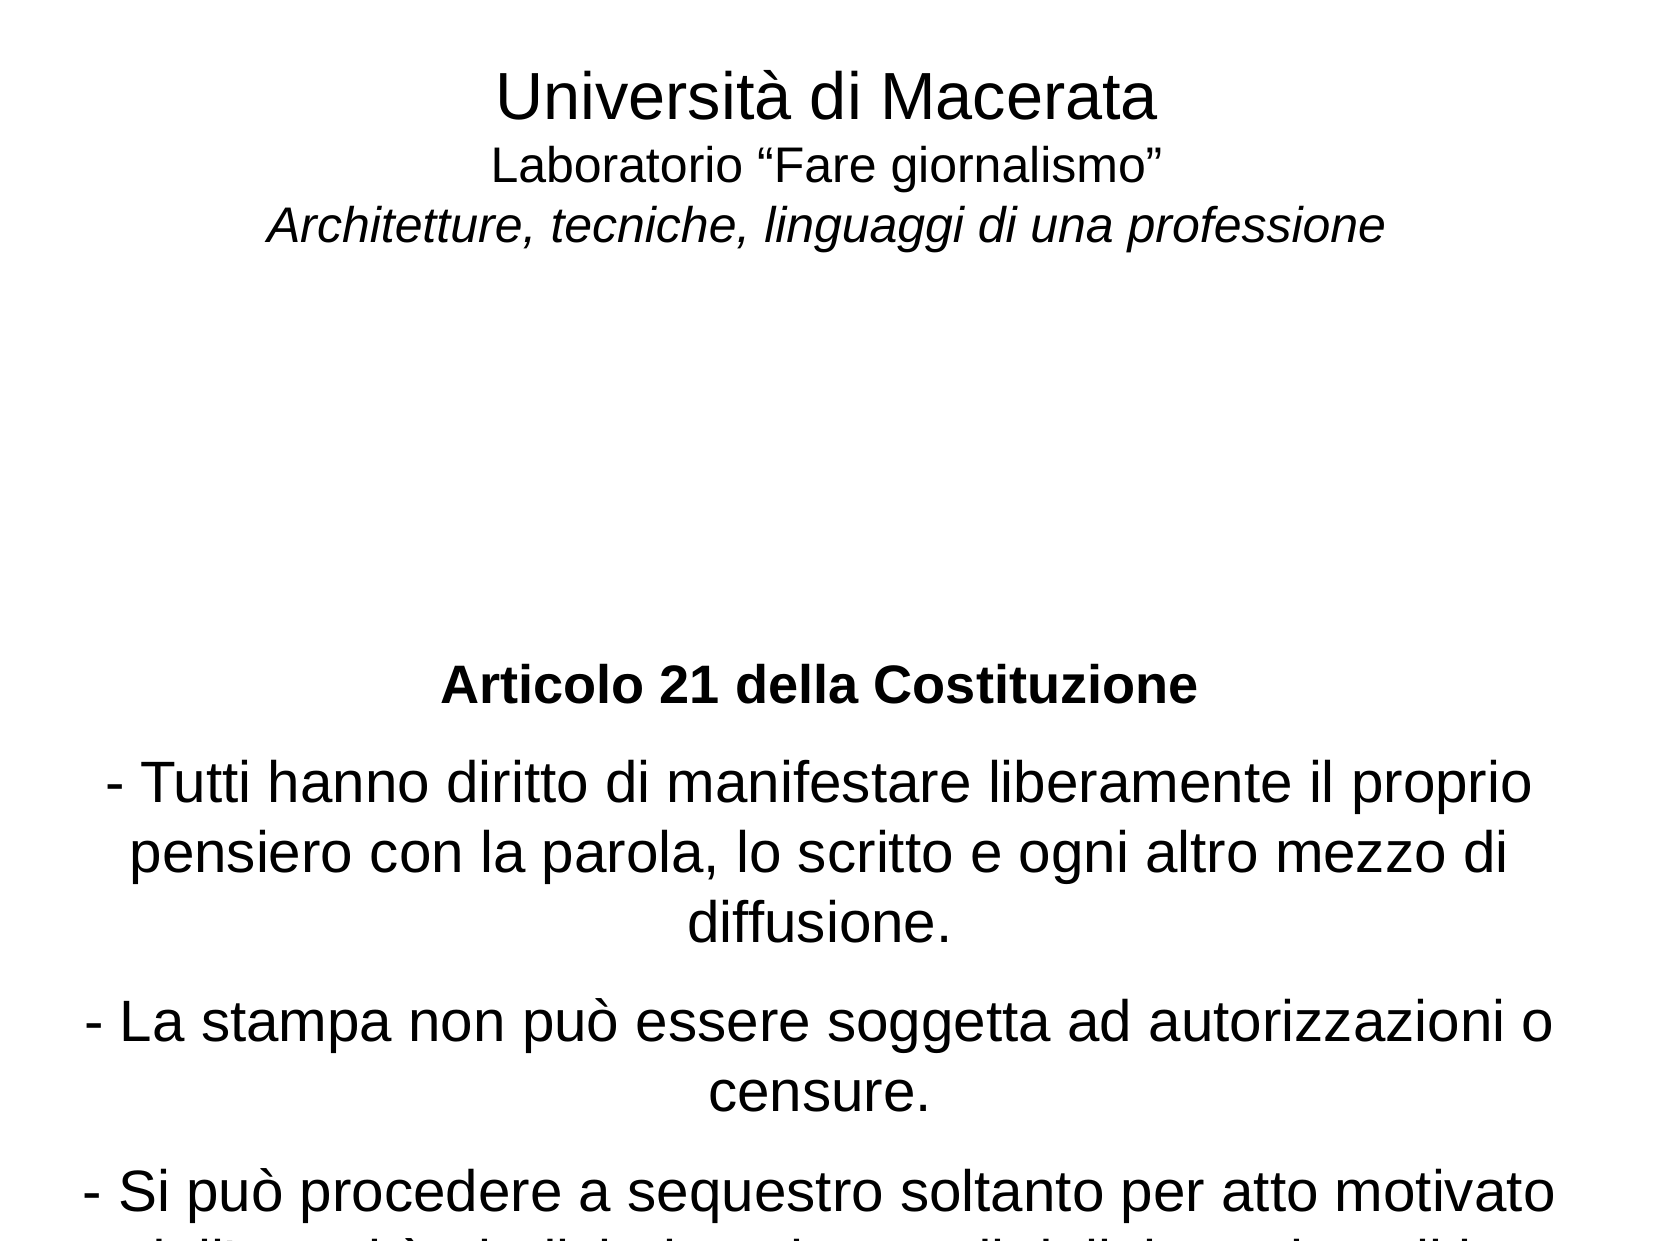

# Università di Macerata Laboratorio “Fare giornalismo” Architetture, tecniche, linguaggi di una professione
Articolo 21 della Costituzione
- Tutti hanno diritto di manifestare liberamente il proprio pensiero con la parola, lo scritto e ogni altro mezzo di diffusione.
- La stampa non può essere soggetta ad autorizzazioni o censure.
- Si può procedere a sequestro soltanto per atto motivato dell'autorità giudiziaria nel caso di delitti, per i quali la legge sulla stampa espressamente lo autorizzi, o nel caso di violazione delle norme che la legge stessa prescriva per l'indicazione dei responsabili.